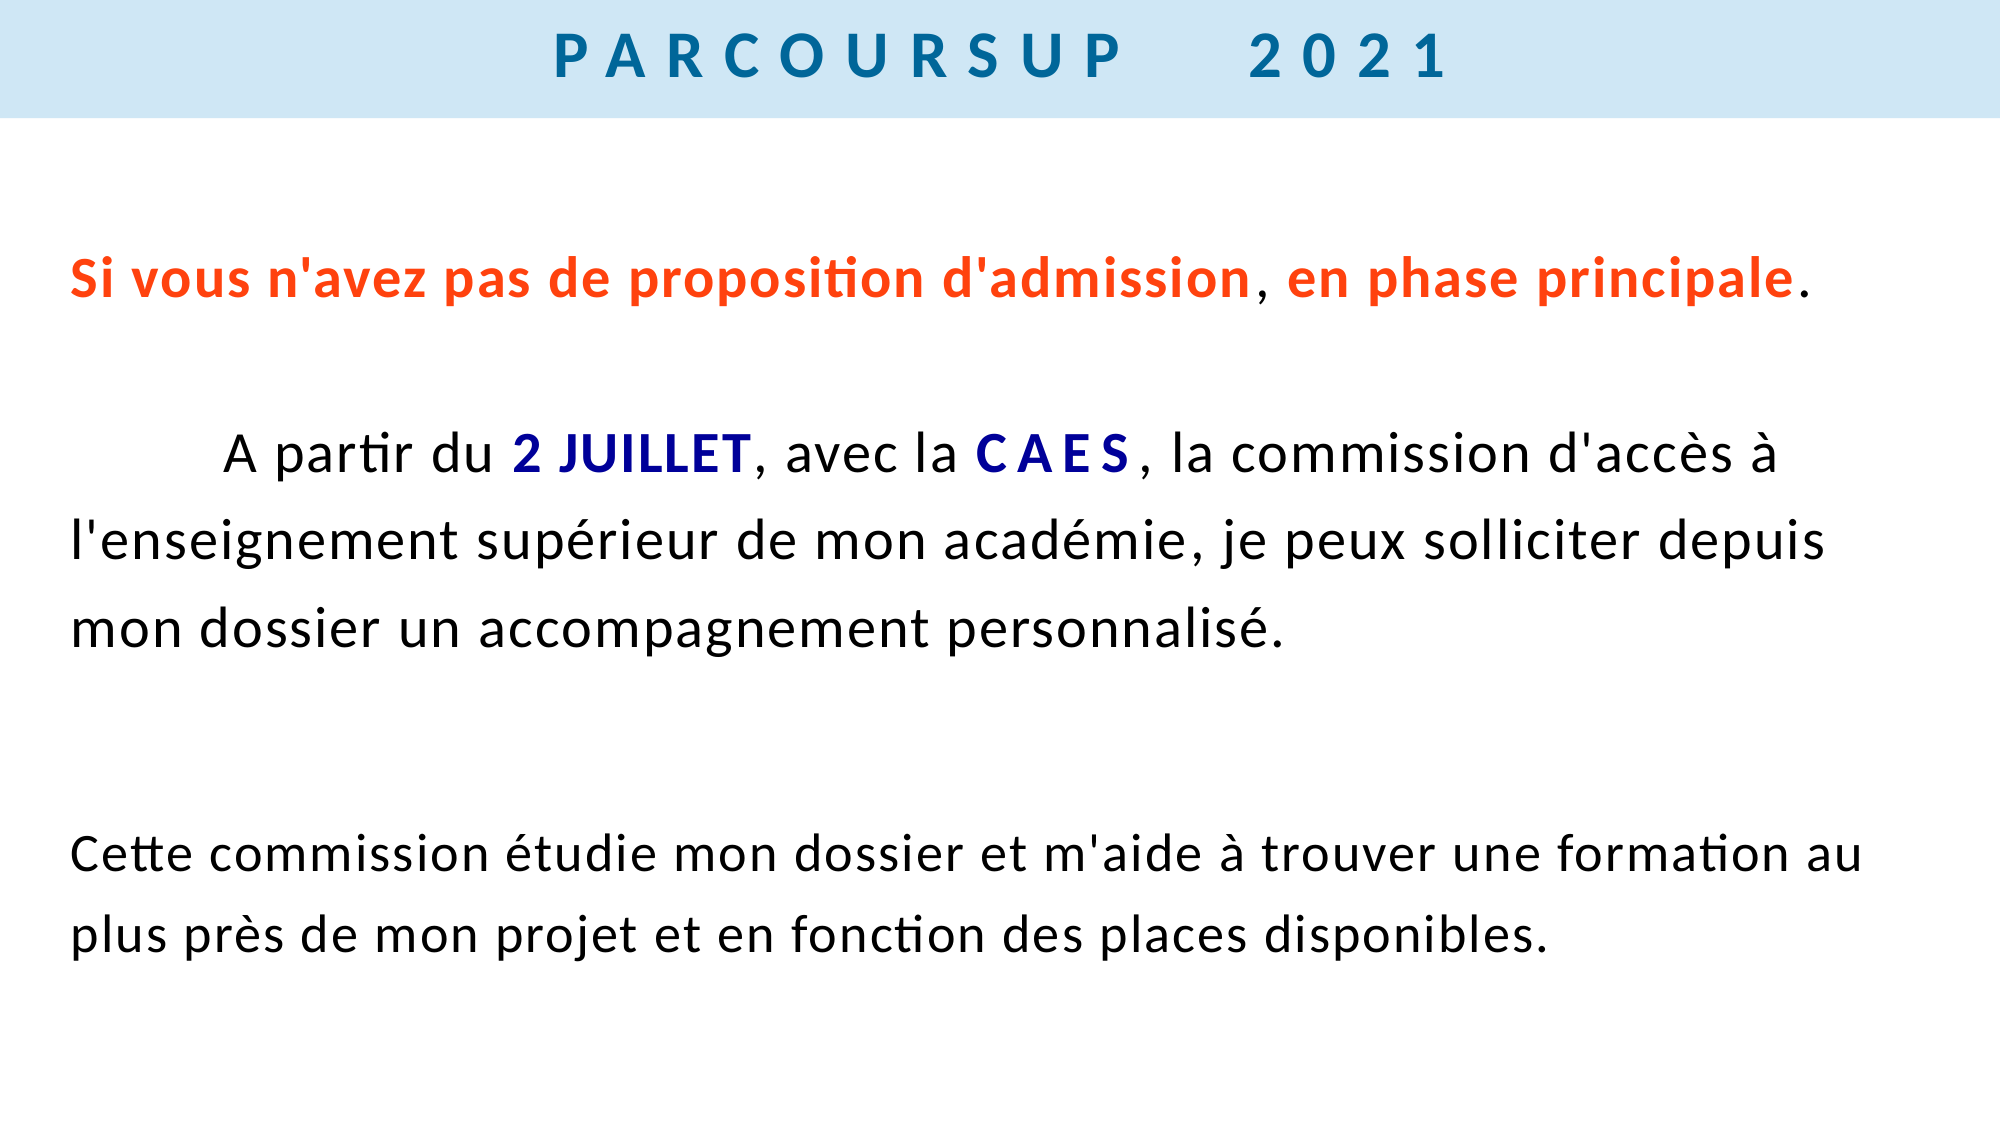

# PARCOURSUP 2021
Si vous n'avez pas de proposition d'admission, en phase principale.
 A partir du 2 JUILLET, avec la CAES, la commission d'accès à l'enseignement supérieur de mon académie, je peux solliciter depuis mon dossier un accompagnement personnalisé.
Cette commission étudie mon dossier et m'aide à trouver une formation au plus près de mon projet et en fonction des places disponibles.